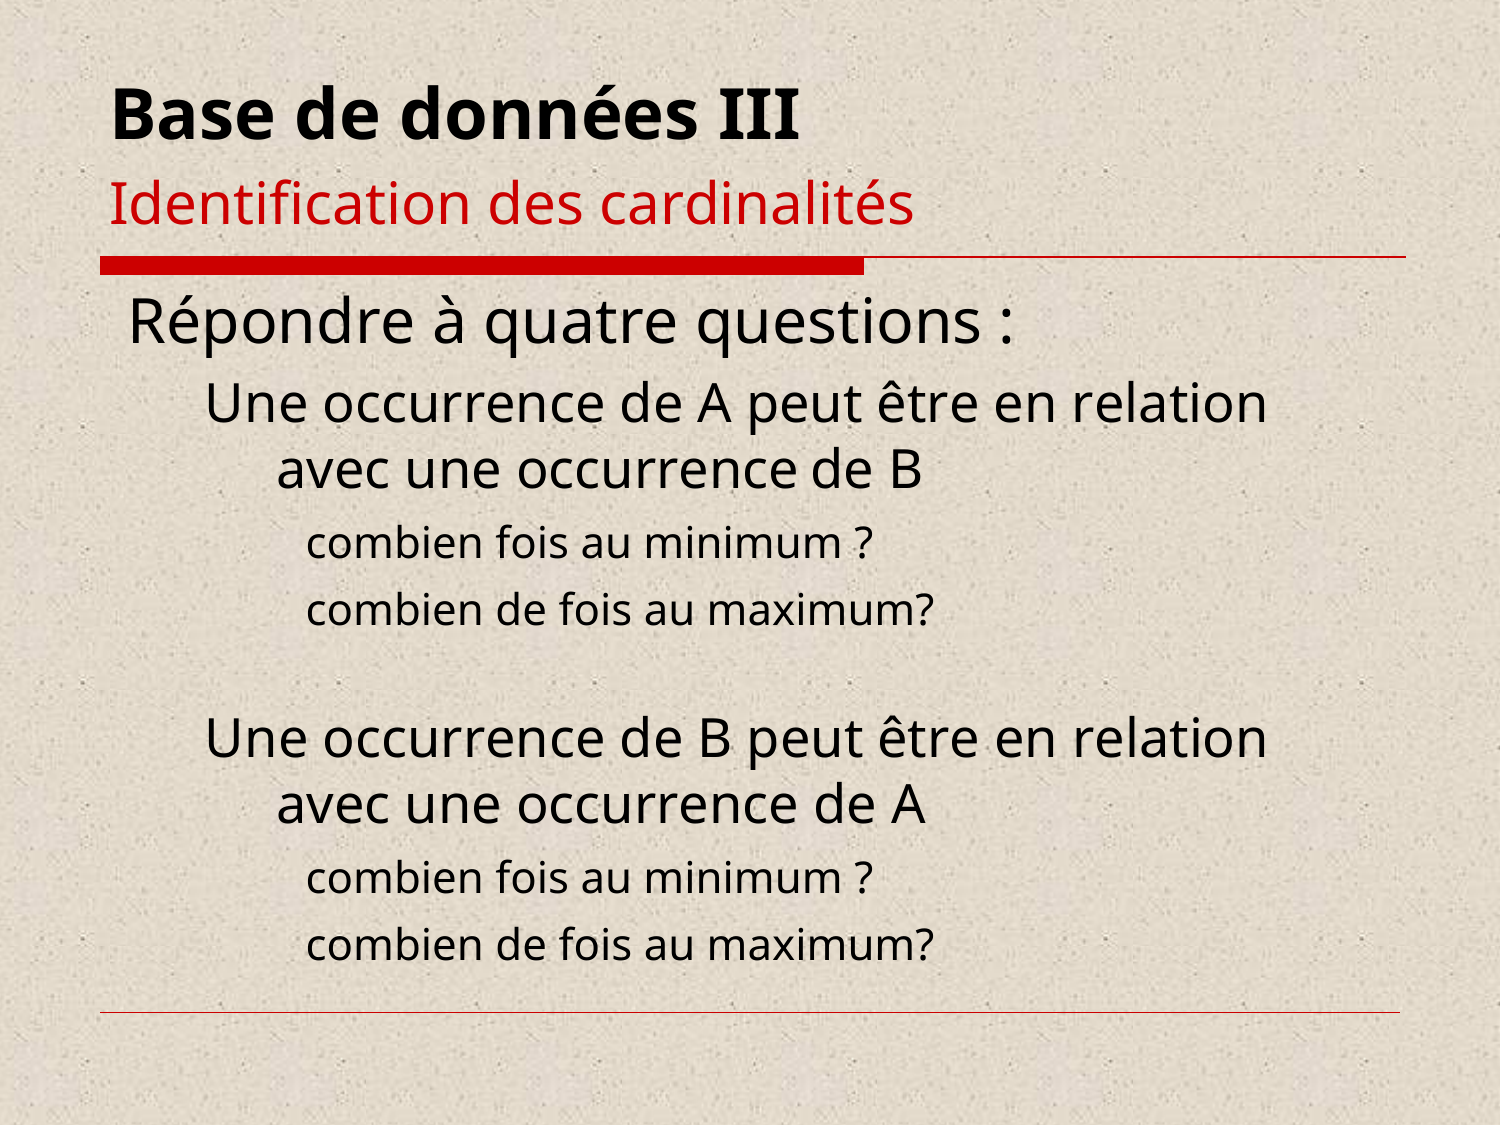

Base de données III
Identification des cardinalités
# Répondre à quatre questions :
Une occurrence de A peut être en relation avec une occurrence de B
combien fois au minimum ?
combien de fois au maximum?
Une occurrence de B peut être en relation avec une occurrence de A
combien fois au minimum ?
combien de fois au maximum?